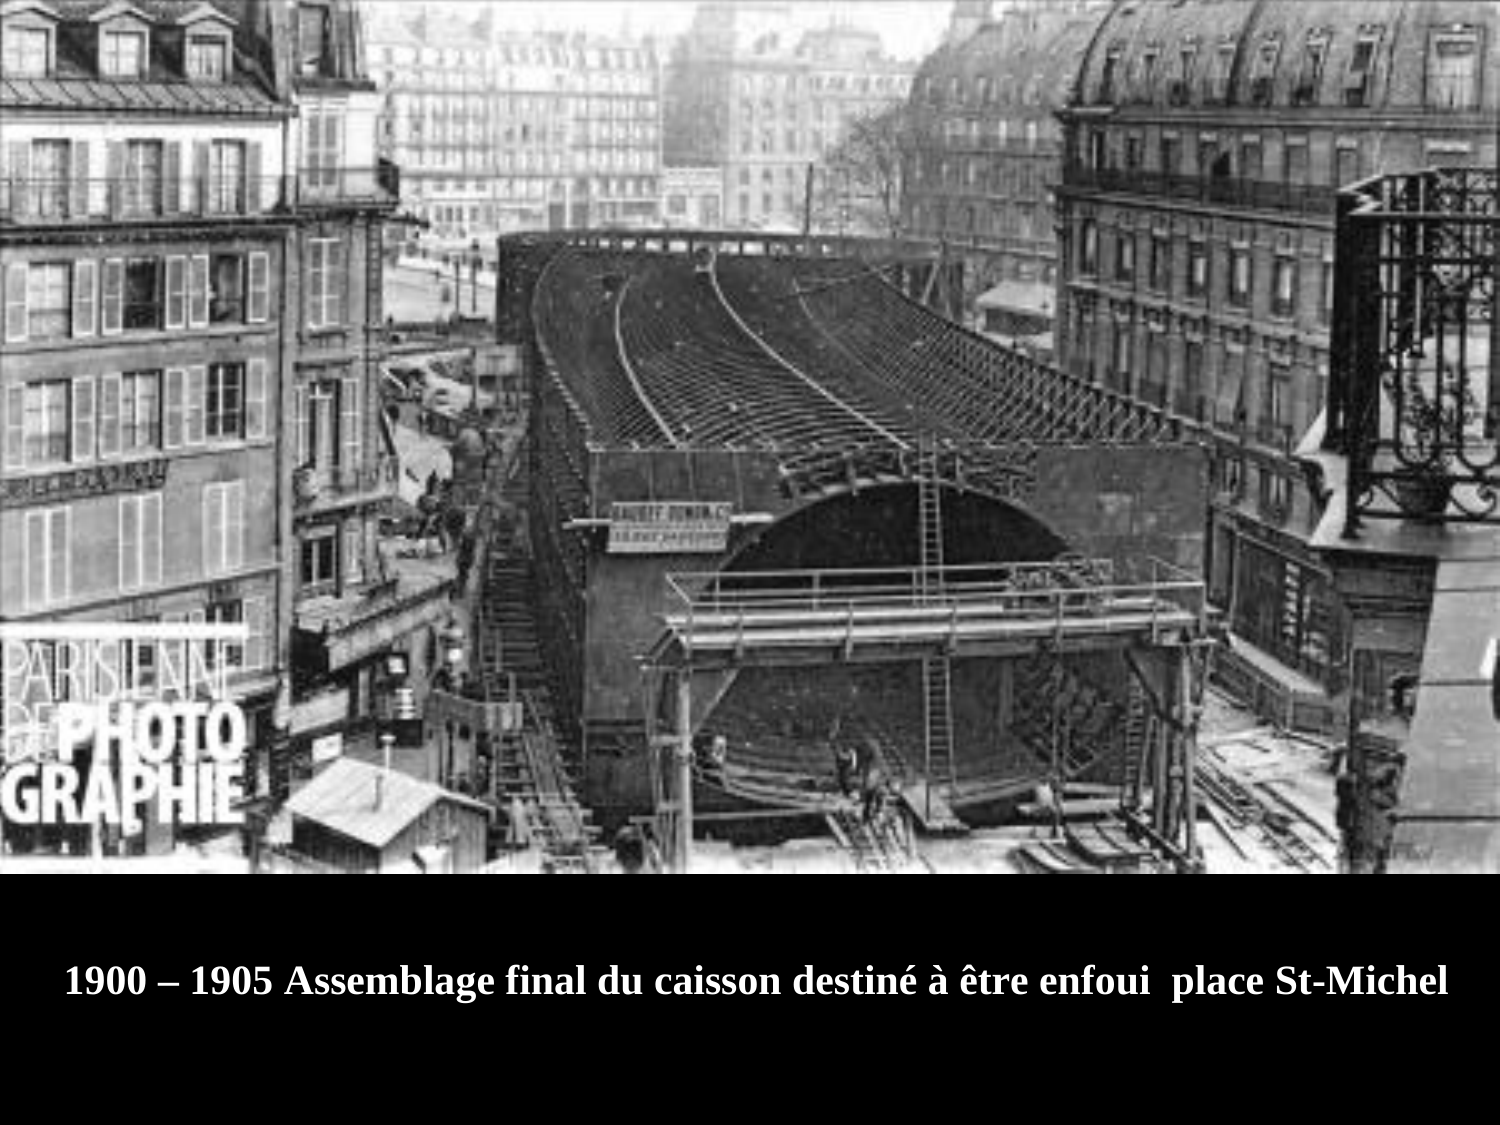

1900 – 1905 Assemblage final du caisson destiné à être enfoui place St-Michel